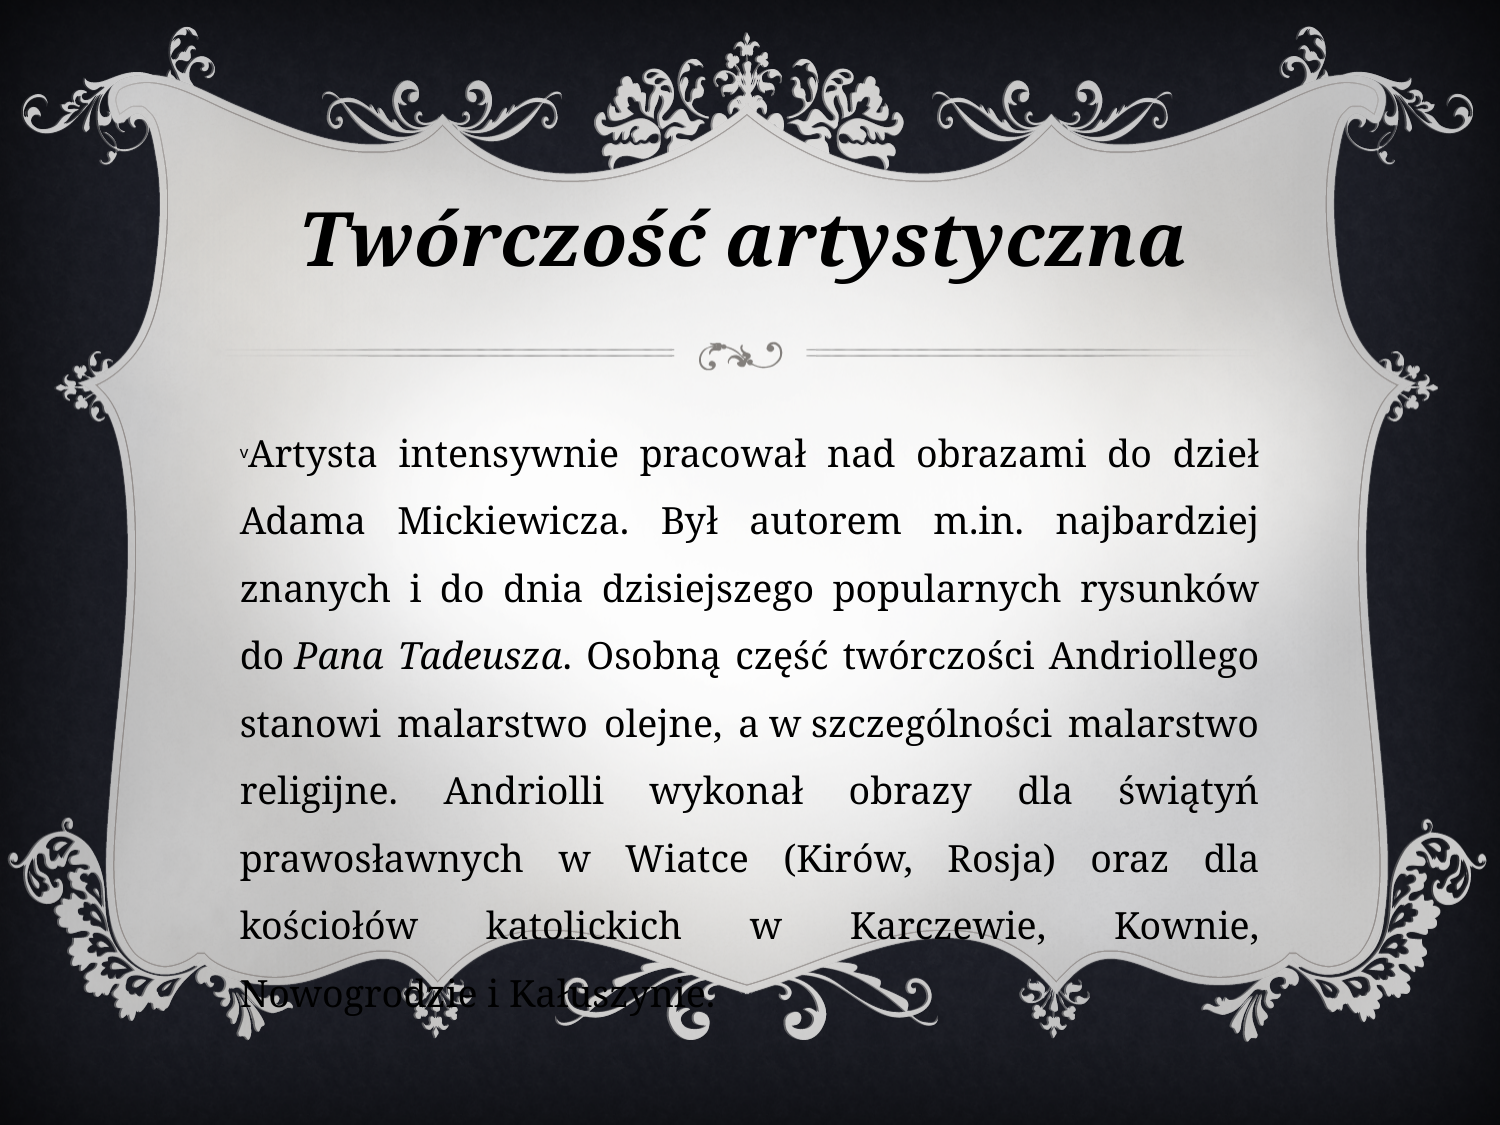

# Twórczość artystyczna
Artysta intensywnie pracował nad obrazami do dzieł Adama Mickiewicza. Był autorem m.in. najbardziej znanych i do dnia dzisiejszego popularnych rysunków do Pana Tadeusza. Osobną część twórczości Andriollego stanowi malarstwo olejne, a w szczególności malarstwo religijne. Andriolli wykonał obrazy dla świątyń prawosławnych w Wiatce (Kirów, Rosja) oraz dla kościołów katolickich w Karczewie, Kownie, Nowogrodzie i Kałuszynie.